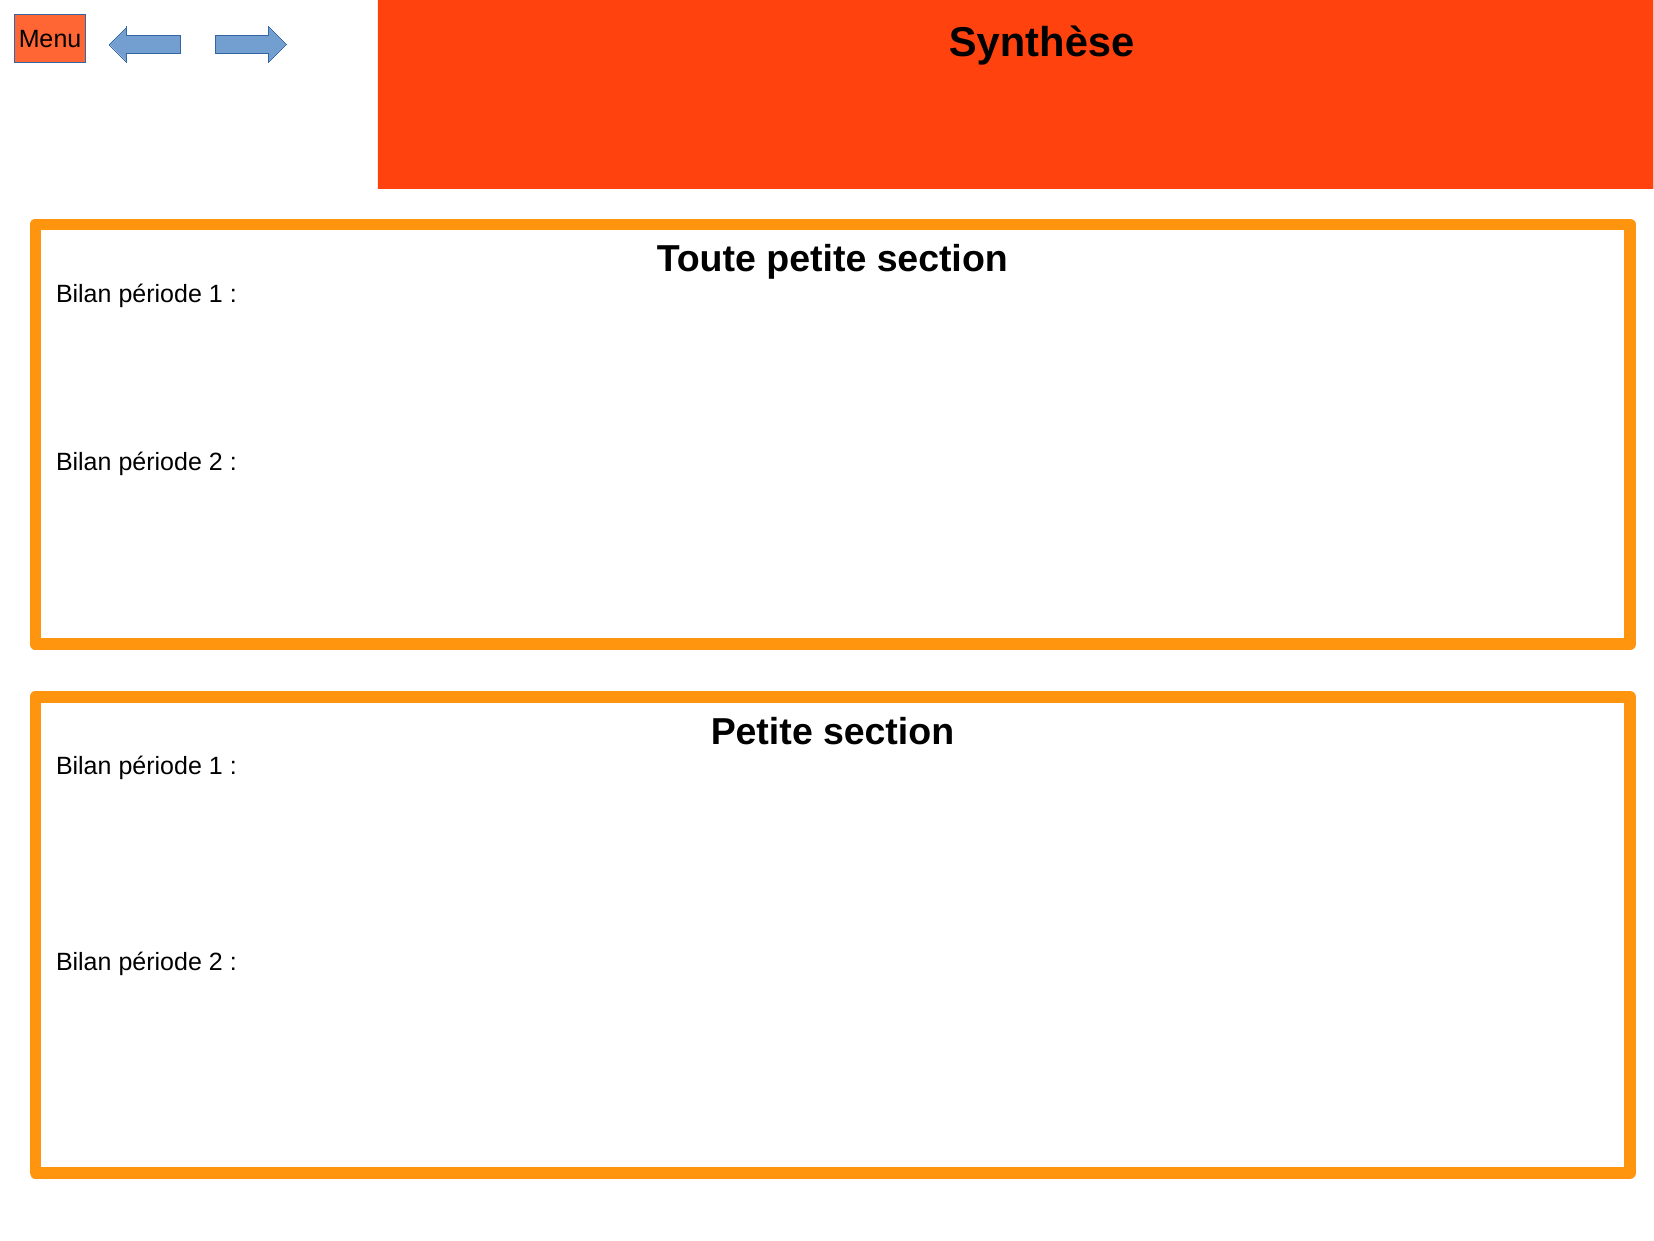

Synthèse
Menu
Toute petite section
Bilan période 1 :
Bilan période 2 :
Petite section
Bilan période 1 :
Bilan période 2 :